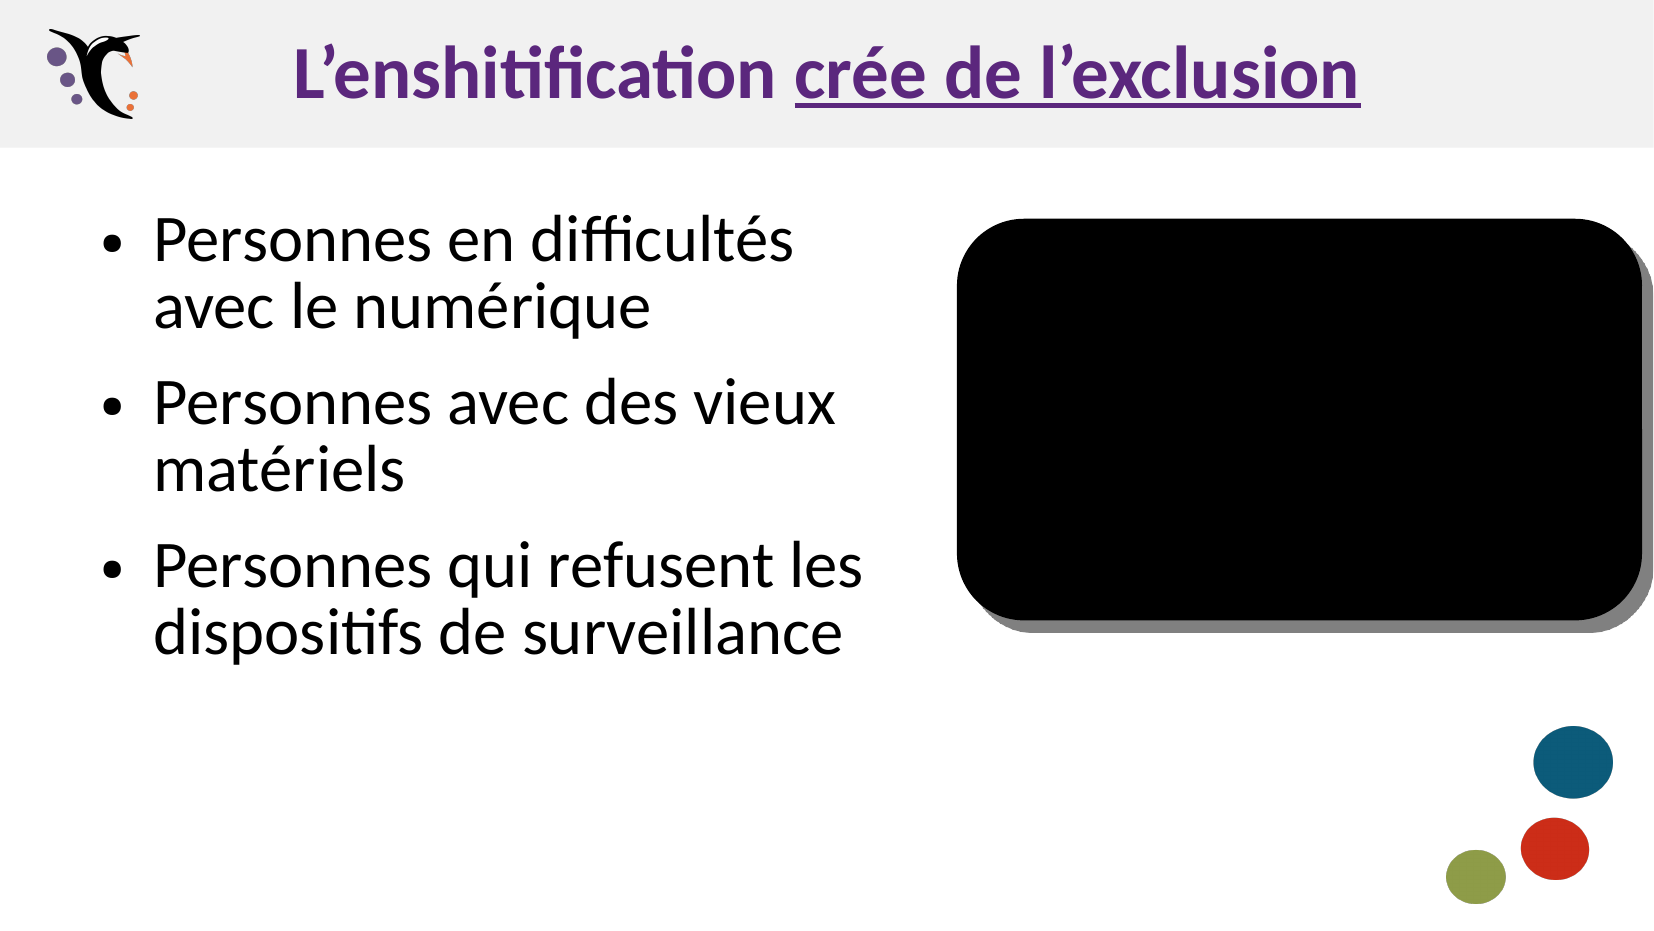

# L’enshitification crée de l’exclusion
Personnes en difficultés avec le numérique
Personnes avec des vieux matériels
Personnes qui refusent les dispositifs de surveillance